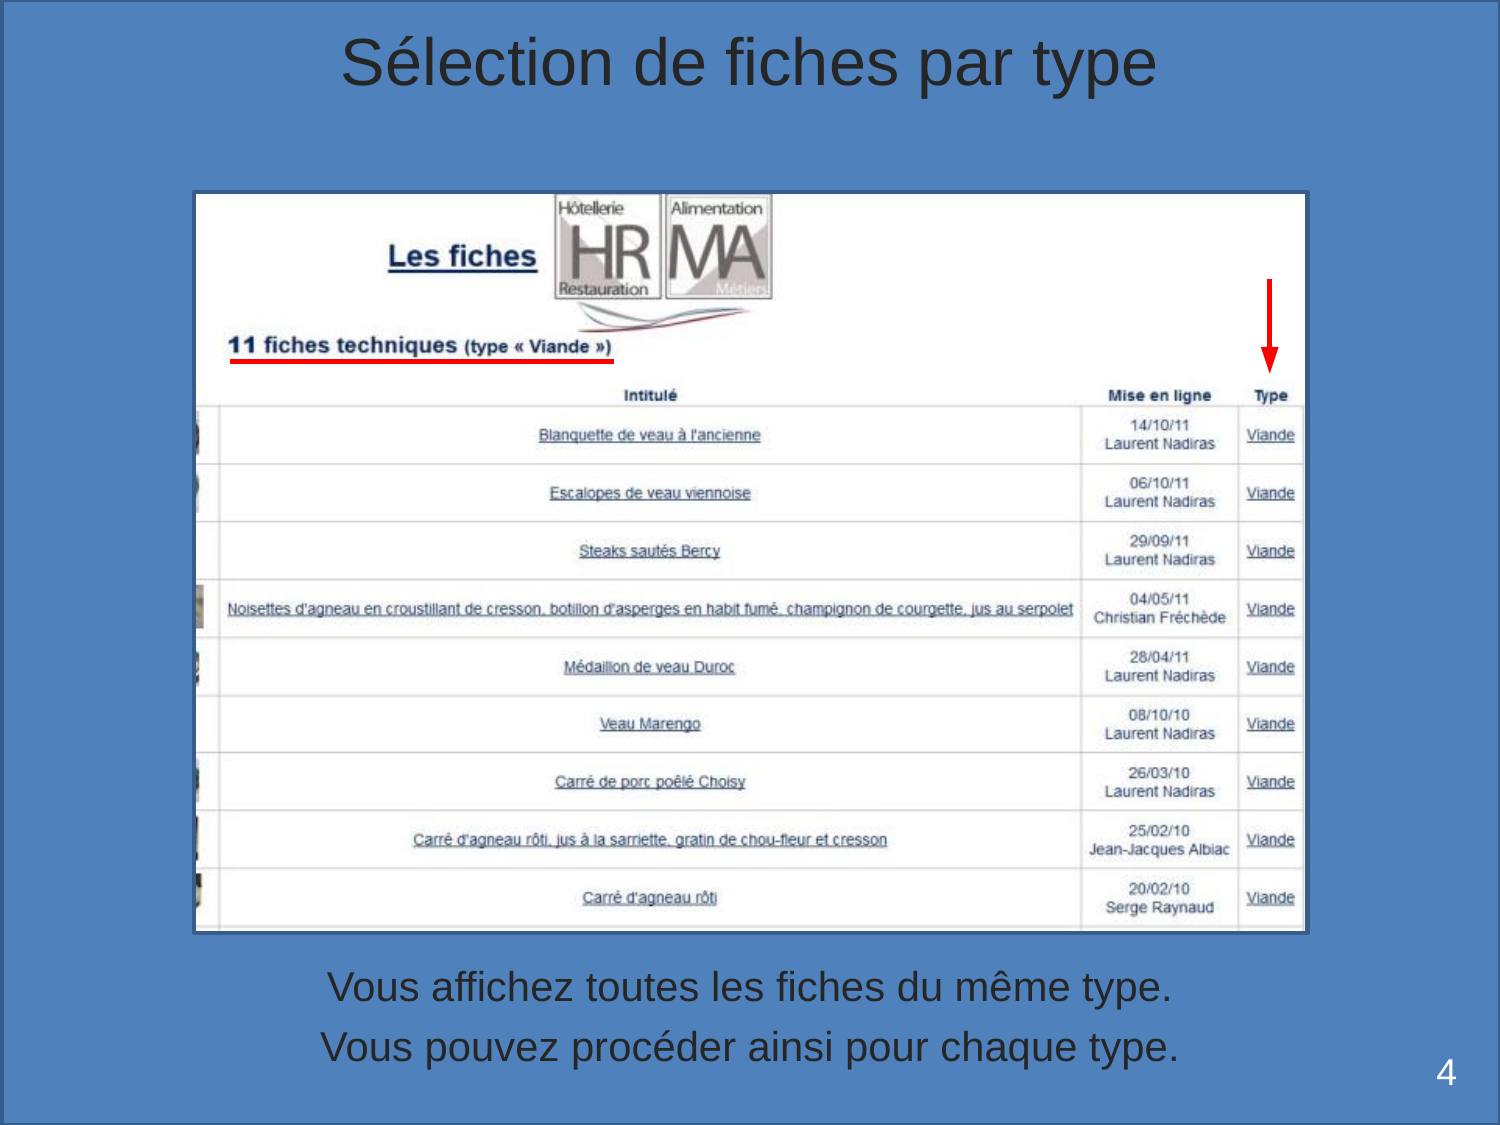

Sélection de fiches par type
# Vous affichez toutes les fiches du même type.
Vous pouvez procéder ainsi pour chaque type.